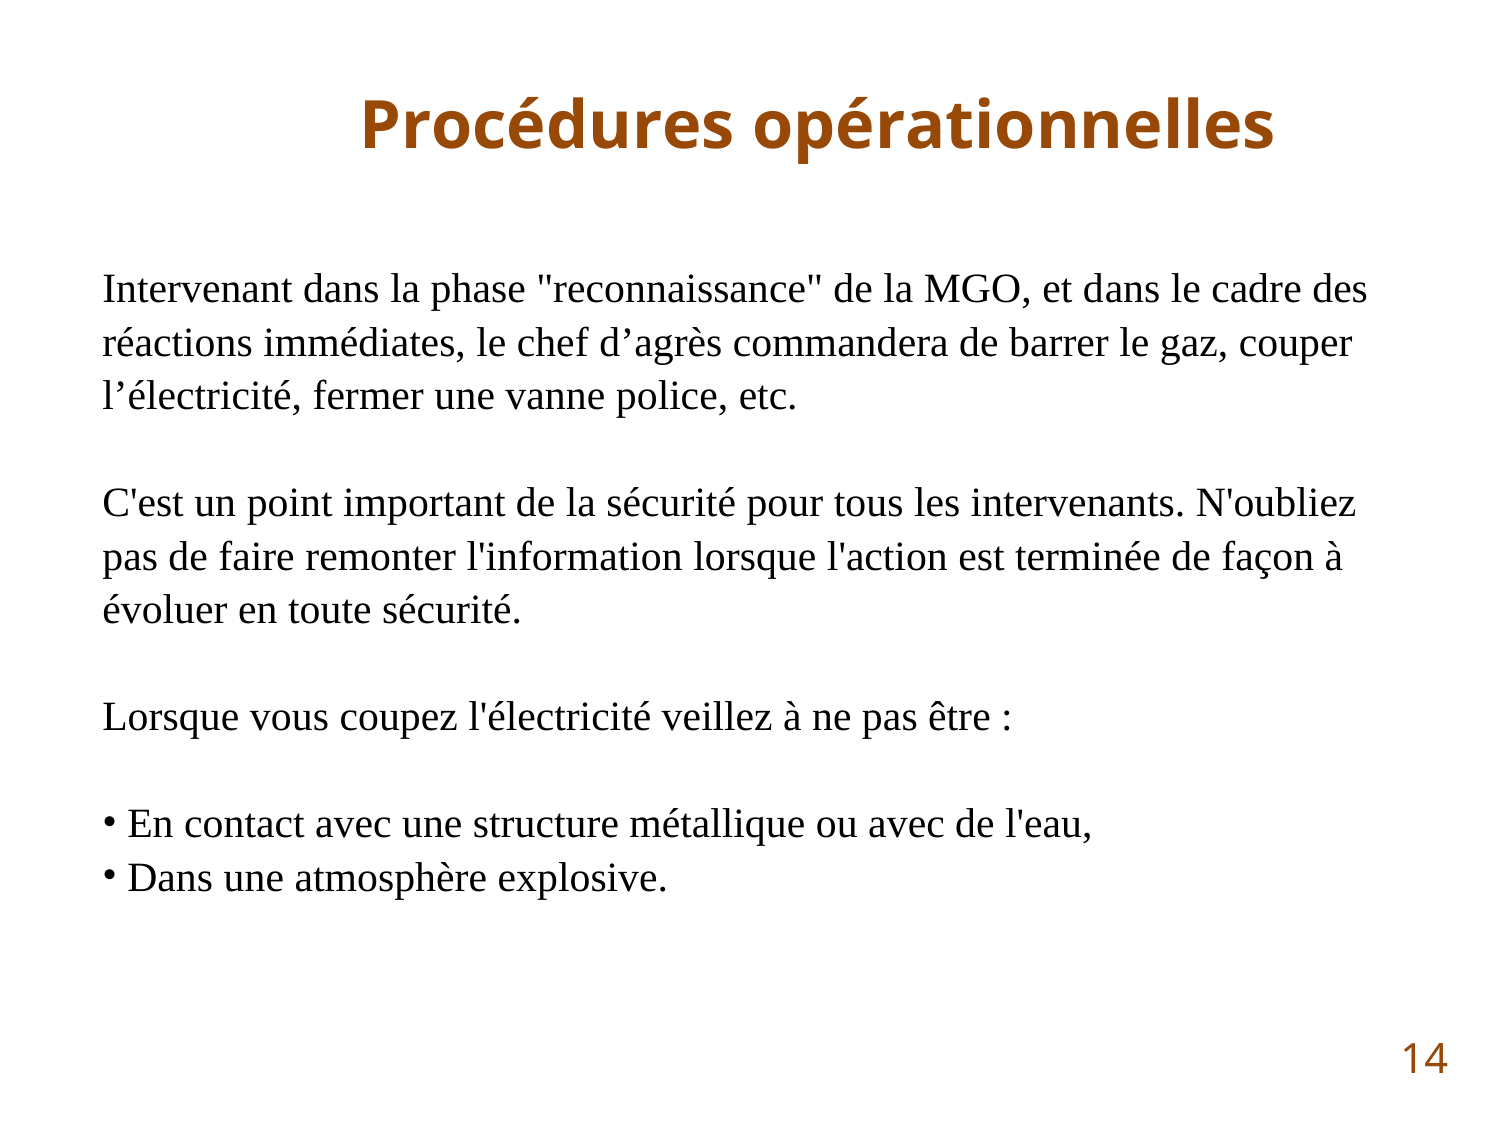

# Procédures opérationnelles
Intervenant dans la phase "reconnaissance" de la MGO, et dans le cadre des réactions immédiates, le chef d’agrès commandera de barrer le gaz, couper l’électricité, fermer une vanne police, etc.
C'est un point important de la sécurité pour tous les intervenants. N'oubliez pas de faire remonter l'information lorsque l'action est terminée de façon à évoluer en toute sécurité.
Lorsque vous coupez l'électricité veillez à ne pas être :
 En contact avec une structure métallique ou avec de l'eau,
 Dans une atmosphère explosive.